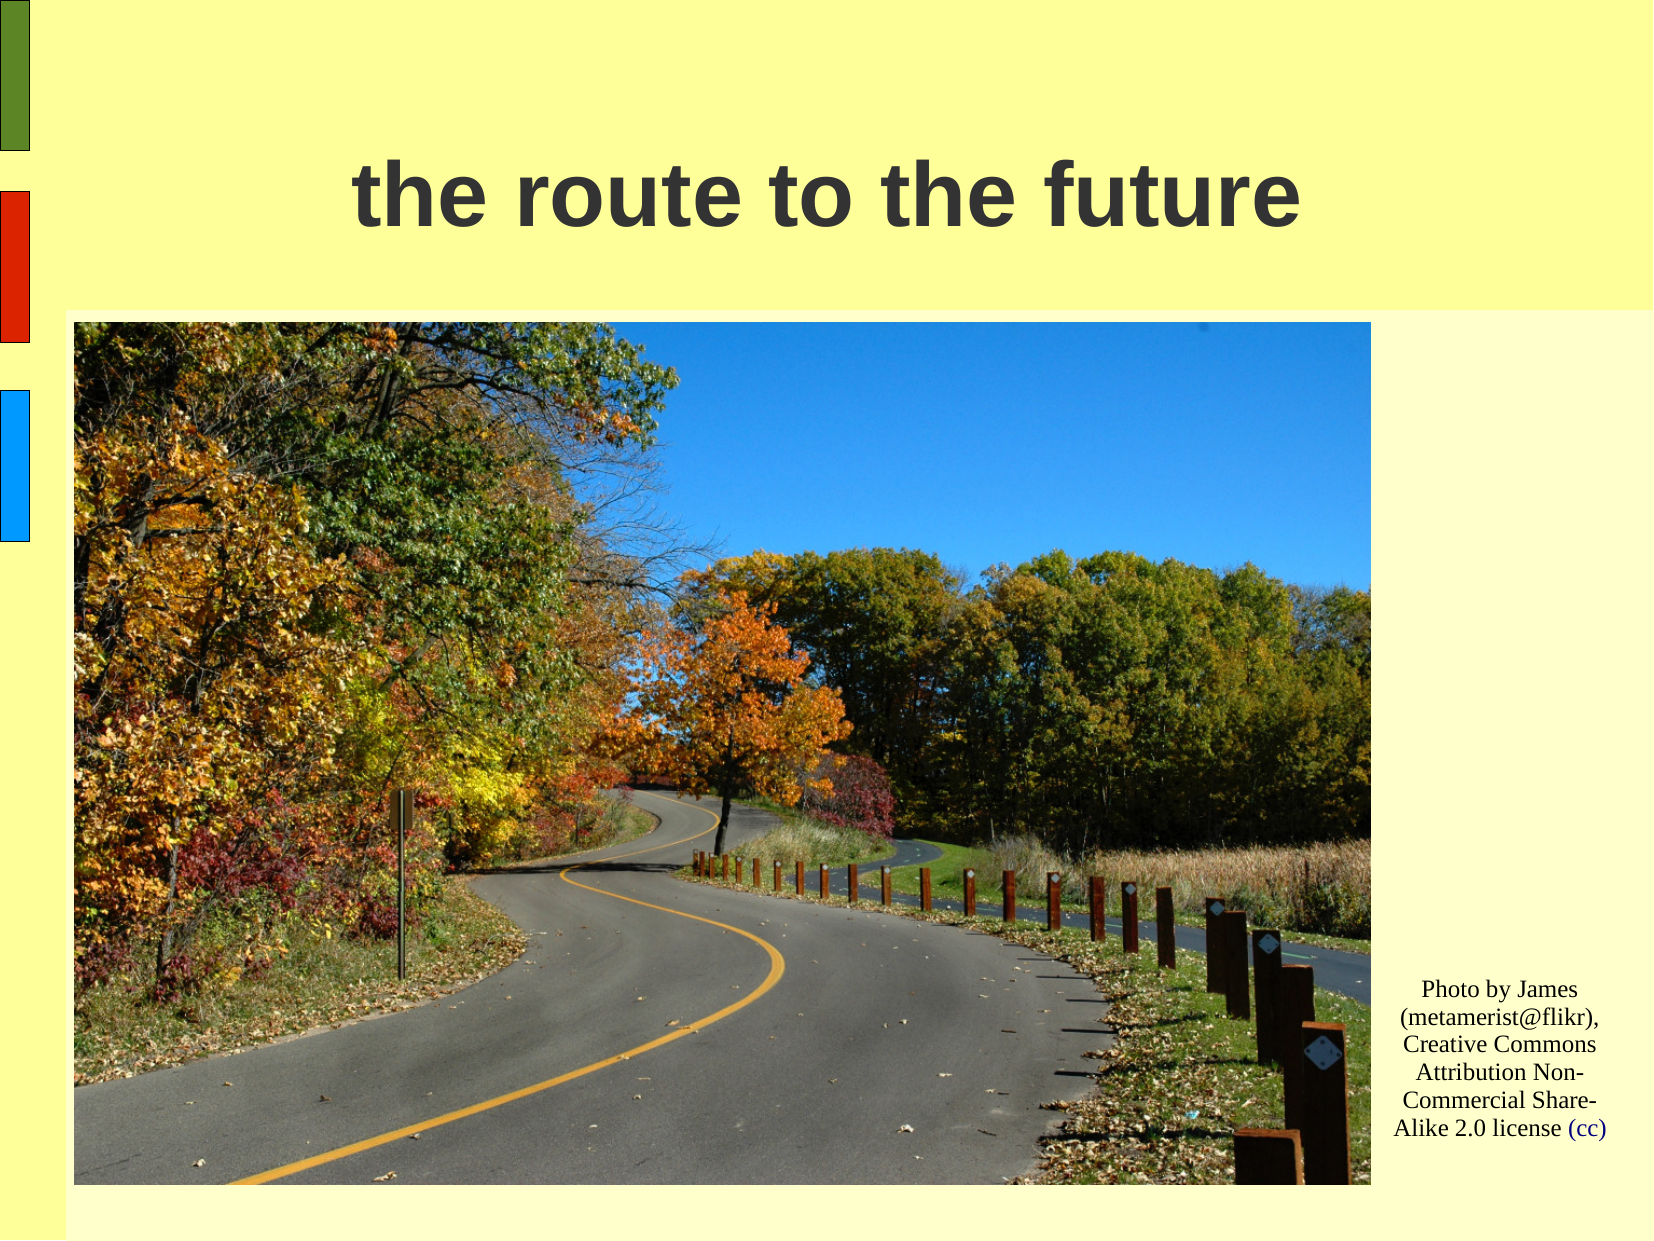

# the route to the future
Photo by James (metamerist@flikr),
Creative Commons Attribution Non-Commercial Share-Alike 2.0 license (cc)